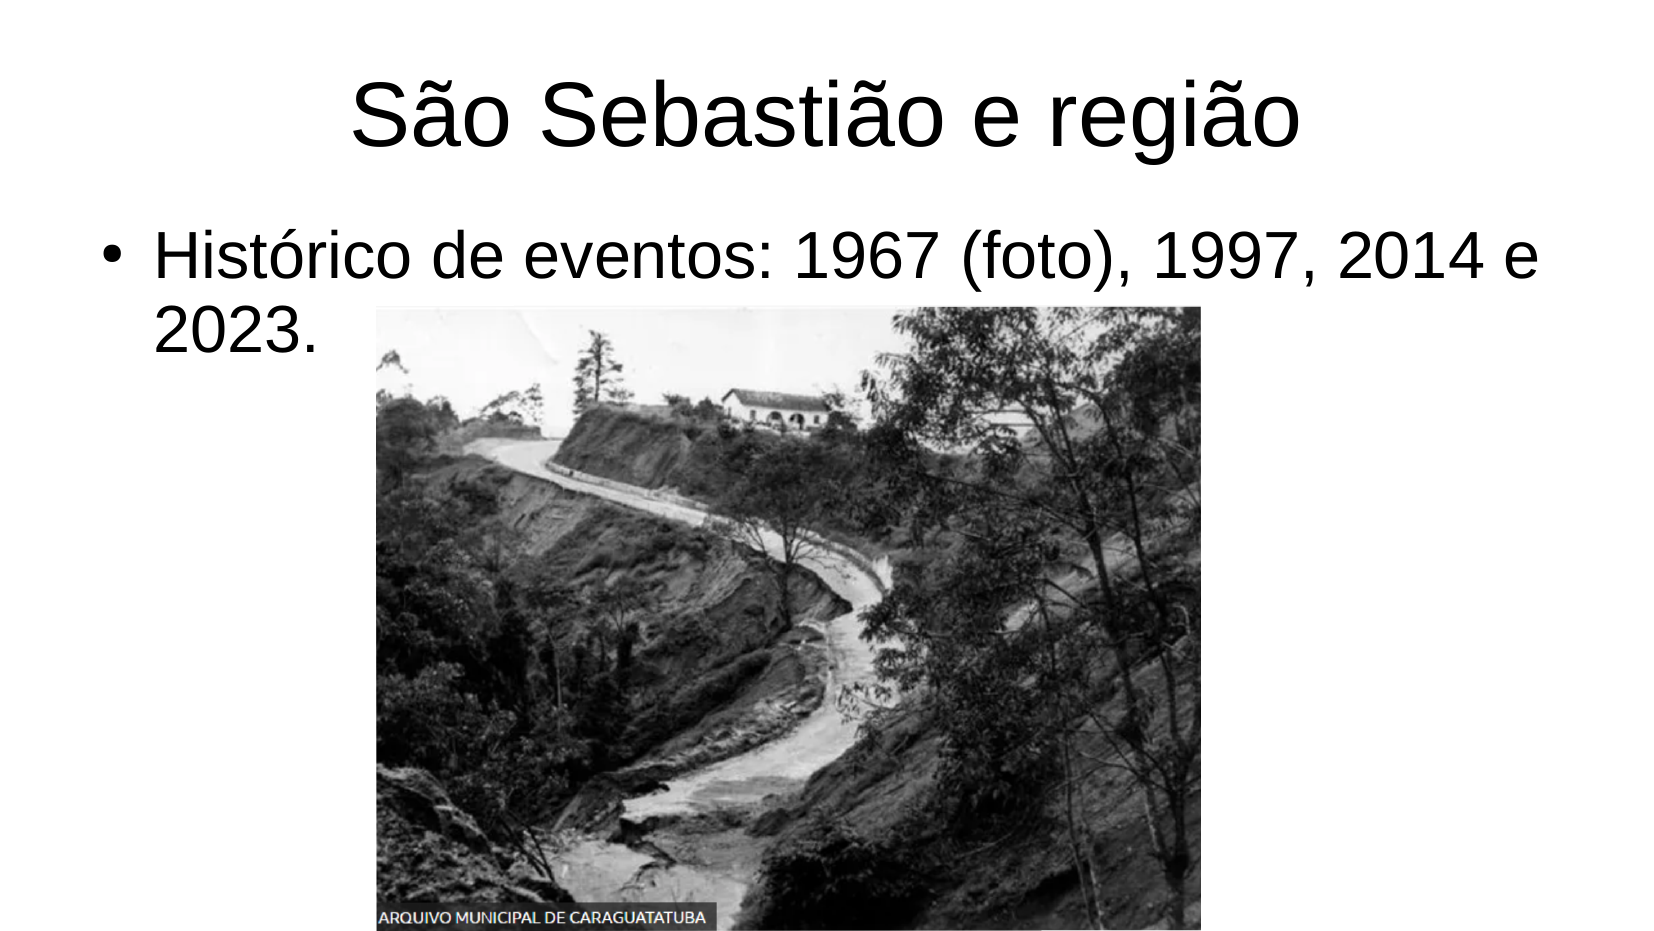

# São Sebastião e região
Histórico de eventos: 1967 (foto), 1997, 2014 e 2023.